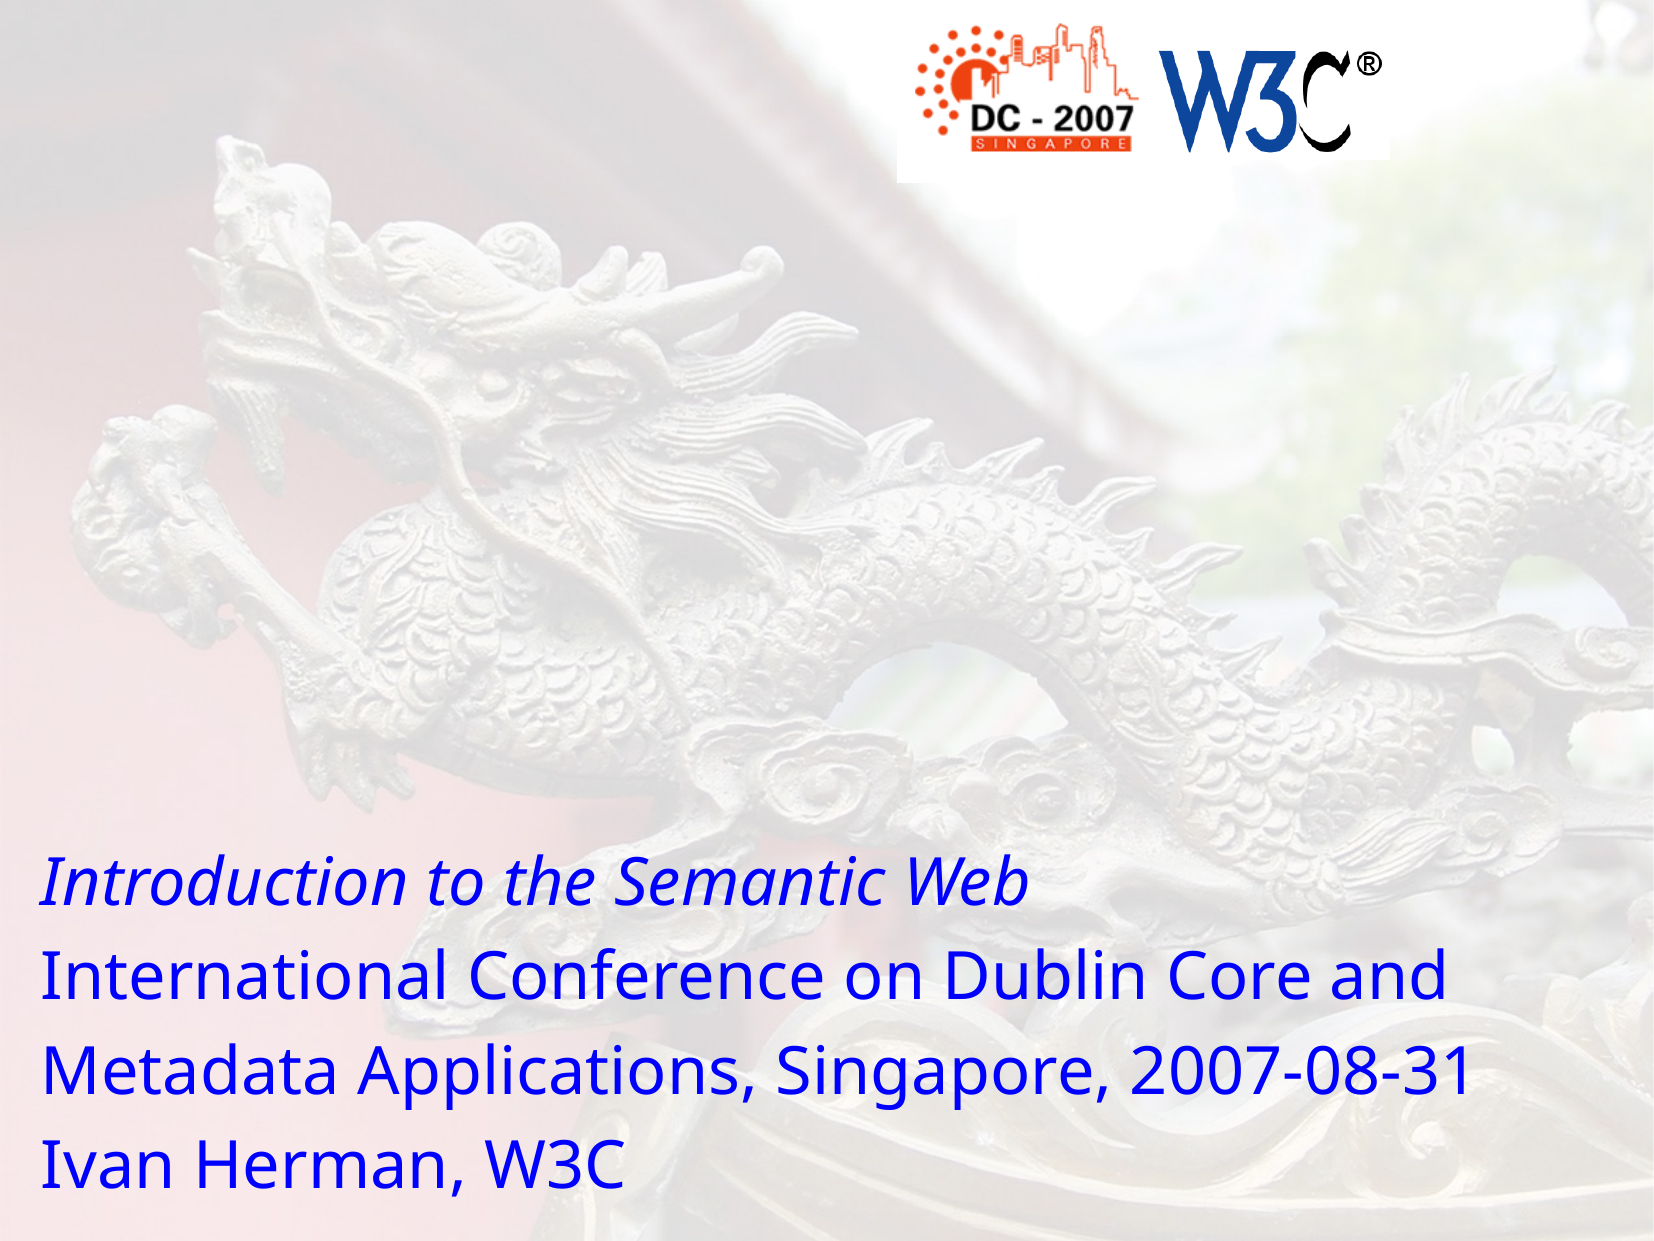

# Introduction to the Semantic Web International Conference on Dublin Core and Metadata Applications, Singapore, 2007-08-31 Ivan Herman, W3C